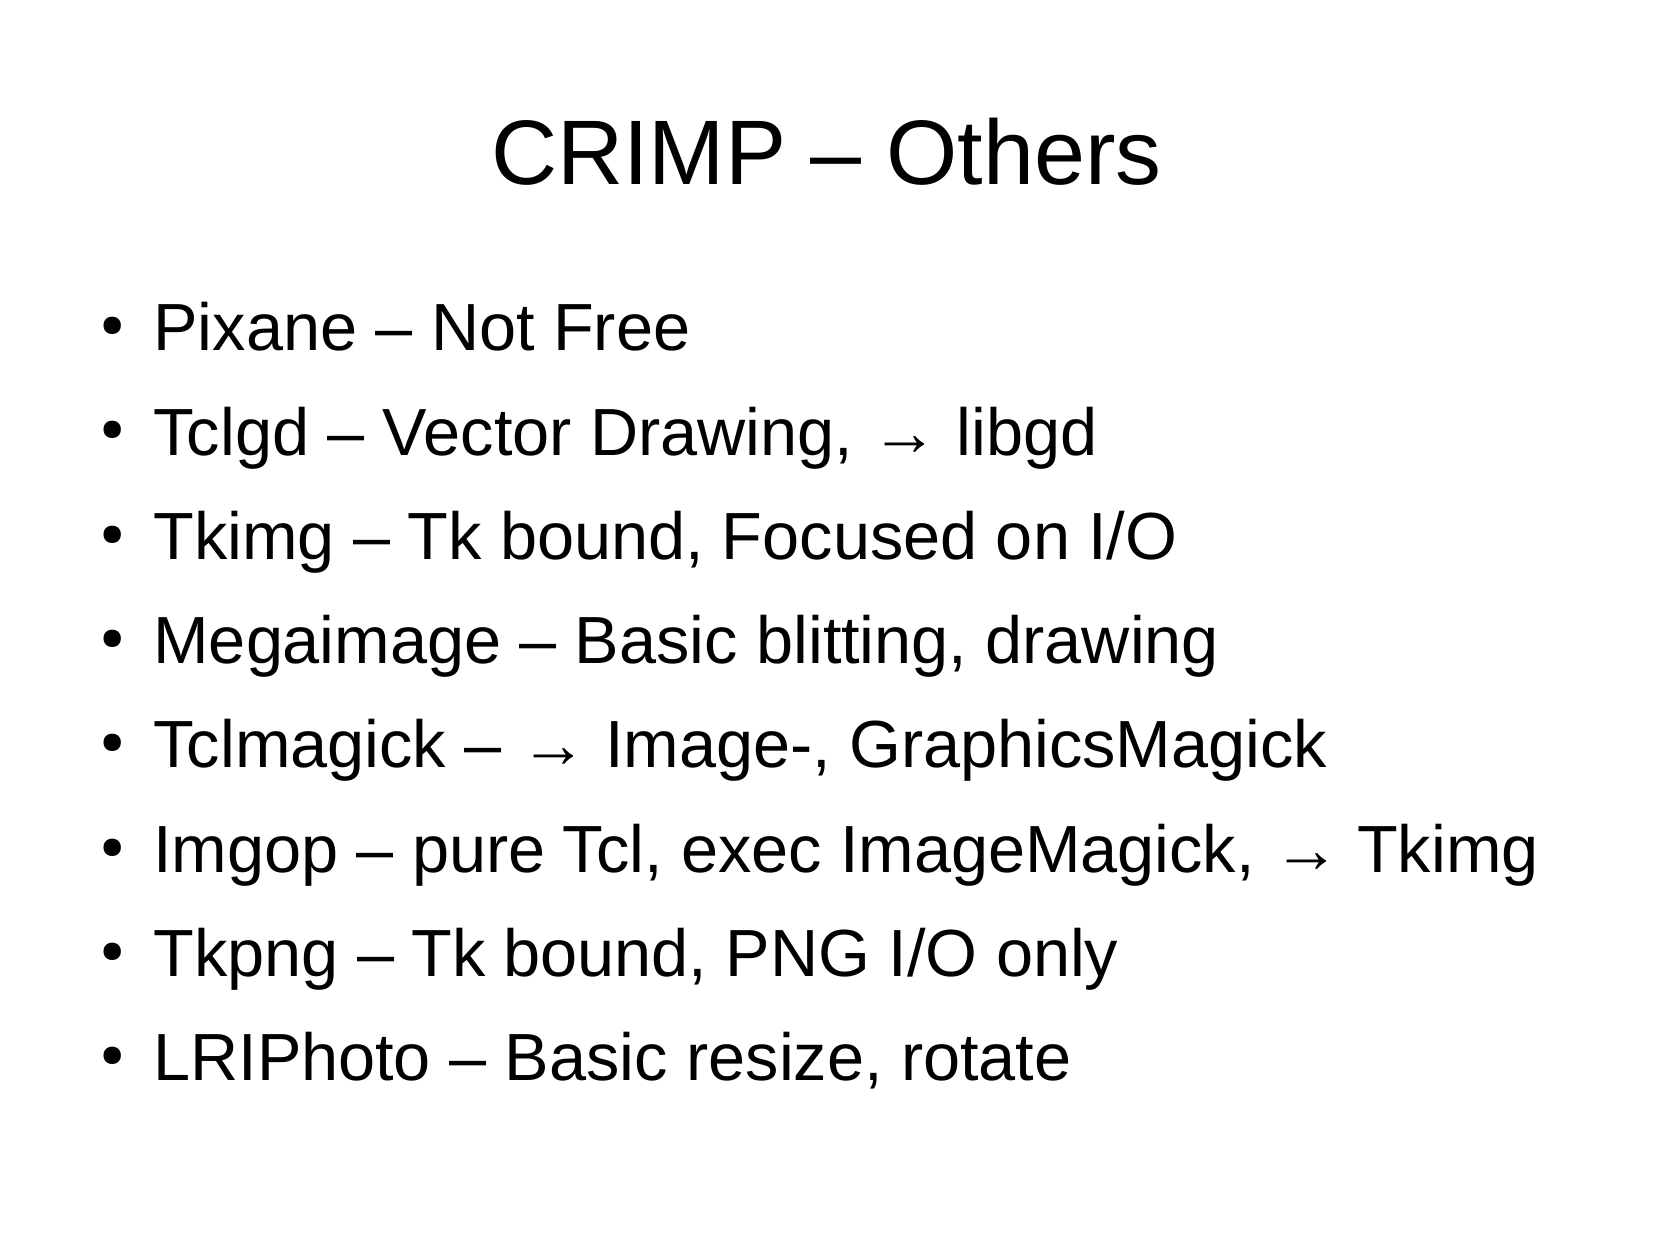

# CRIMP – Others
Pixane – Not Free
Tclgd – Vector Drawing, → libgd
Tkimg – Tk bound, Focused on I/O
Megaimage – Basic blitting, drawing
Tclmagick – → Image-, GraphicsMagick
Imgop – pure Tcl, exec ImageMagick, → Tkimg
Tkpng – Tk bound, PNG I/O only
LRIPhoto – Basic resize, rotate